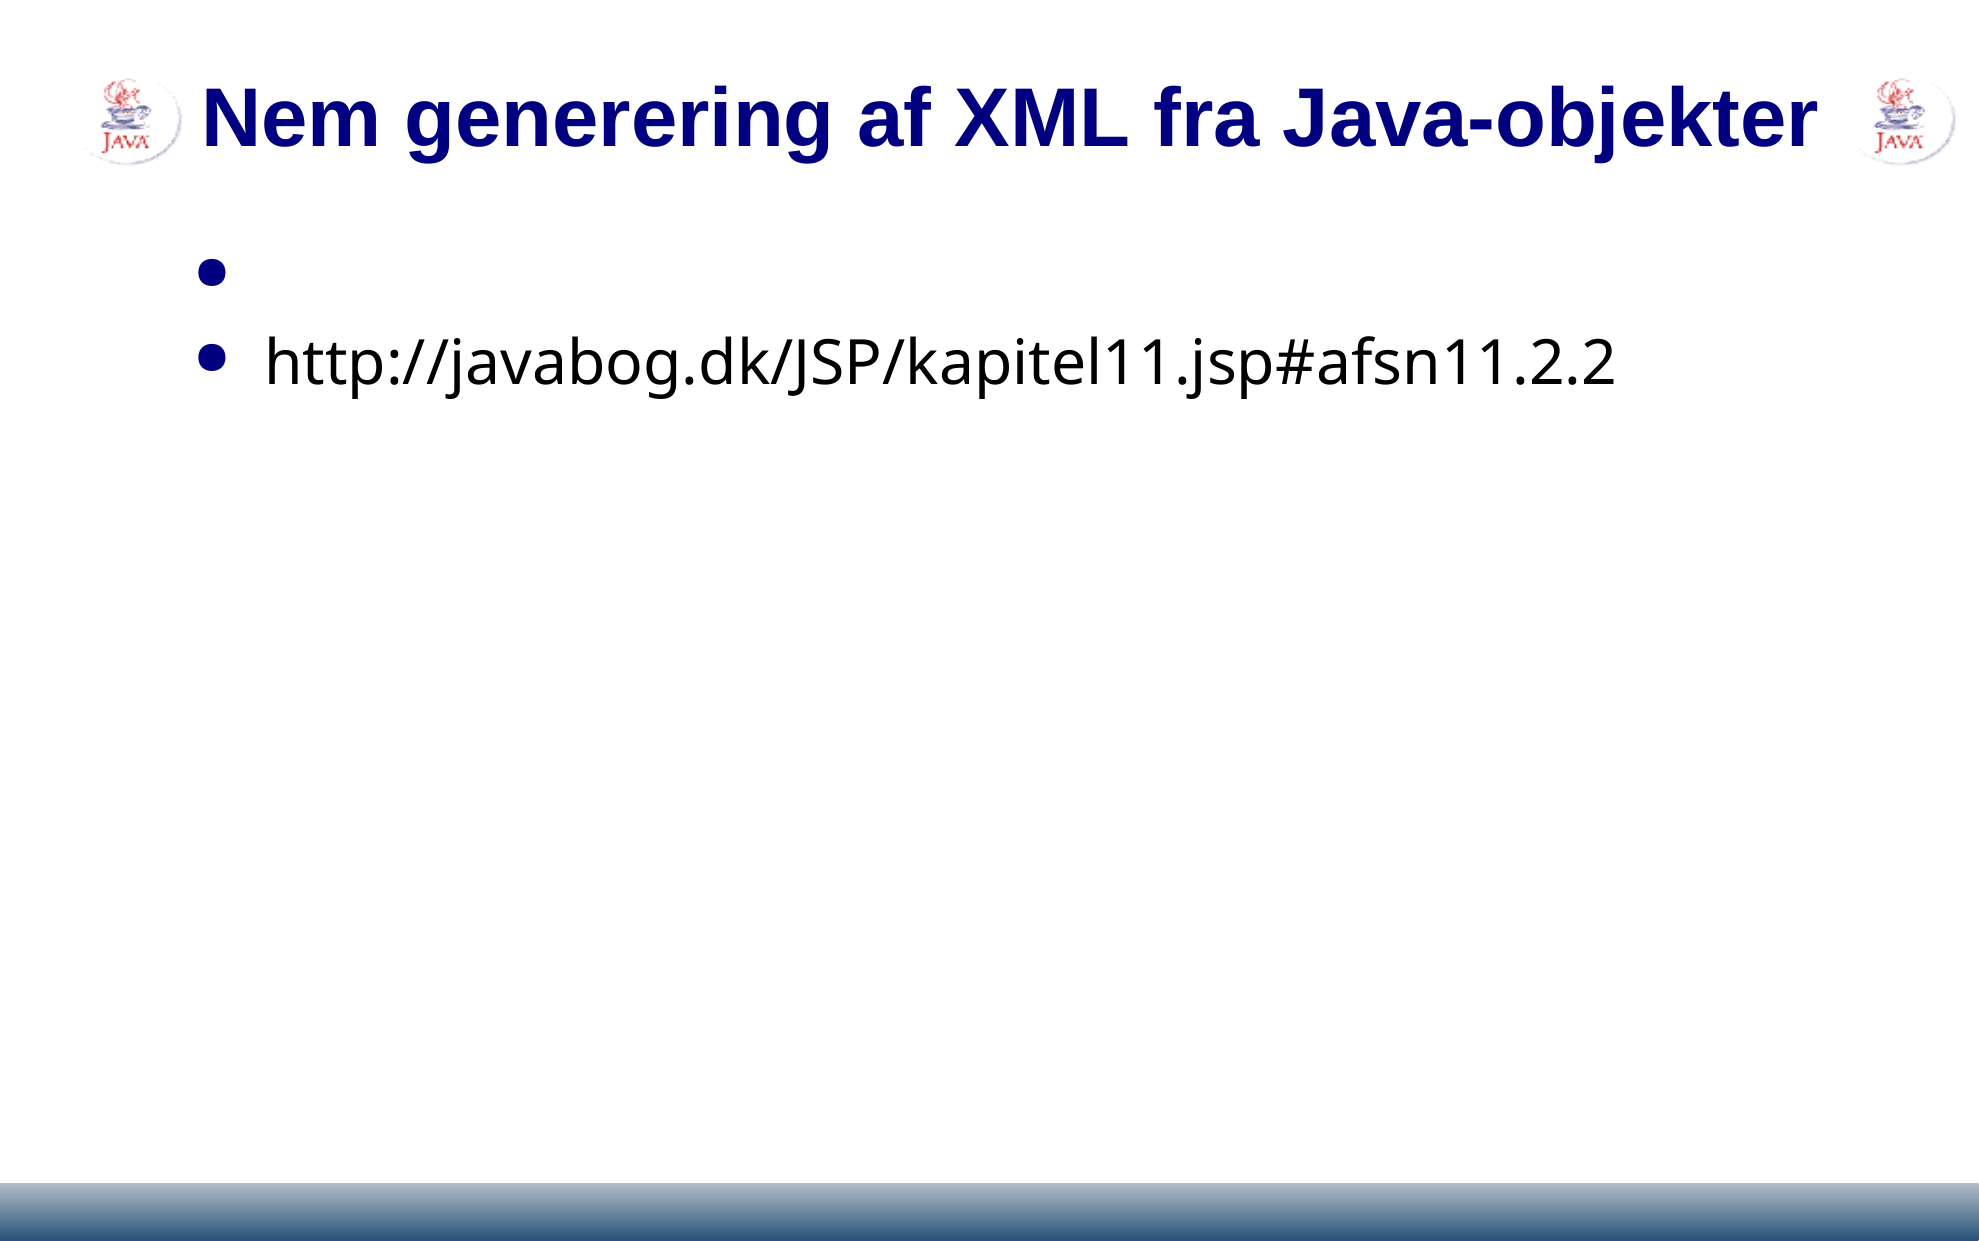

# Nem generering af XML fra Java-objekter
http://javabog.dk/JSP/kapitel11.jsp#afsn11.2.2